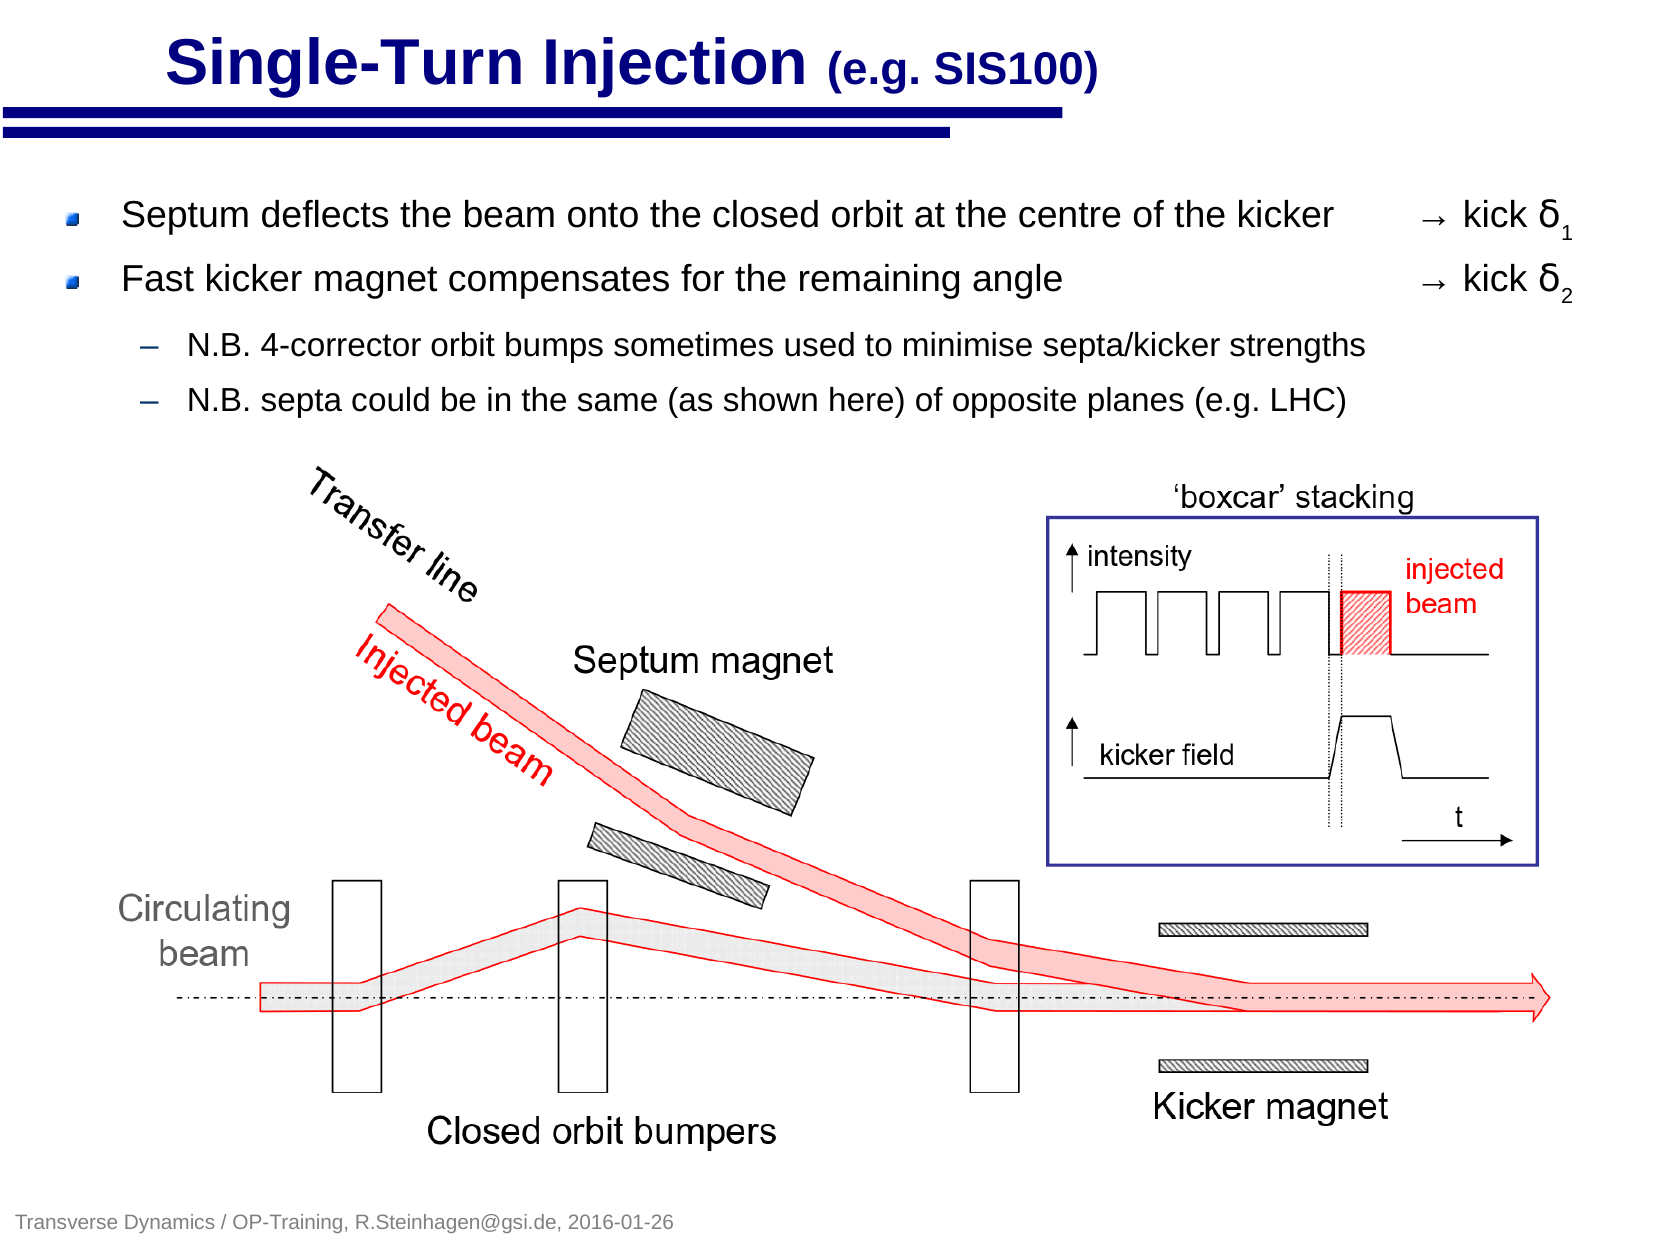

# Single-Turn Injection (e.g. SIS100)
Septum deflects the beam onto the closed orbit at the centre of the kicker 	→ kick δ1
Fast kicker magnet compensates for the remaining angle			→ kick δ2
N.B. 4-corrector orbit bumps sometimes used to minimise septa/kicker strengths
N.B. septa could be in the same (as shown here) of opposite planes (e.g. LHC)